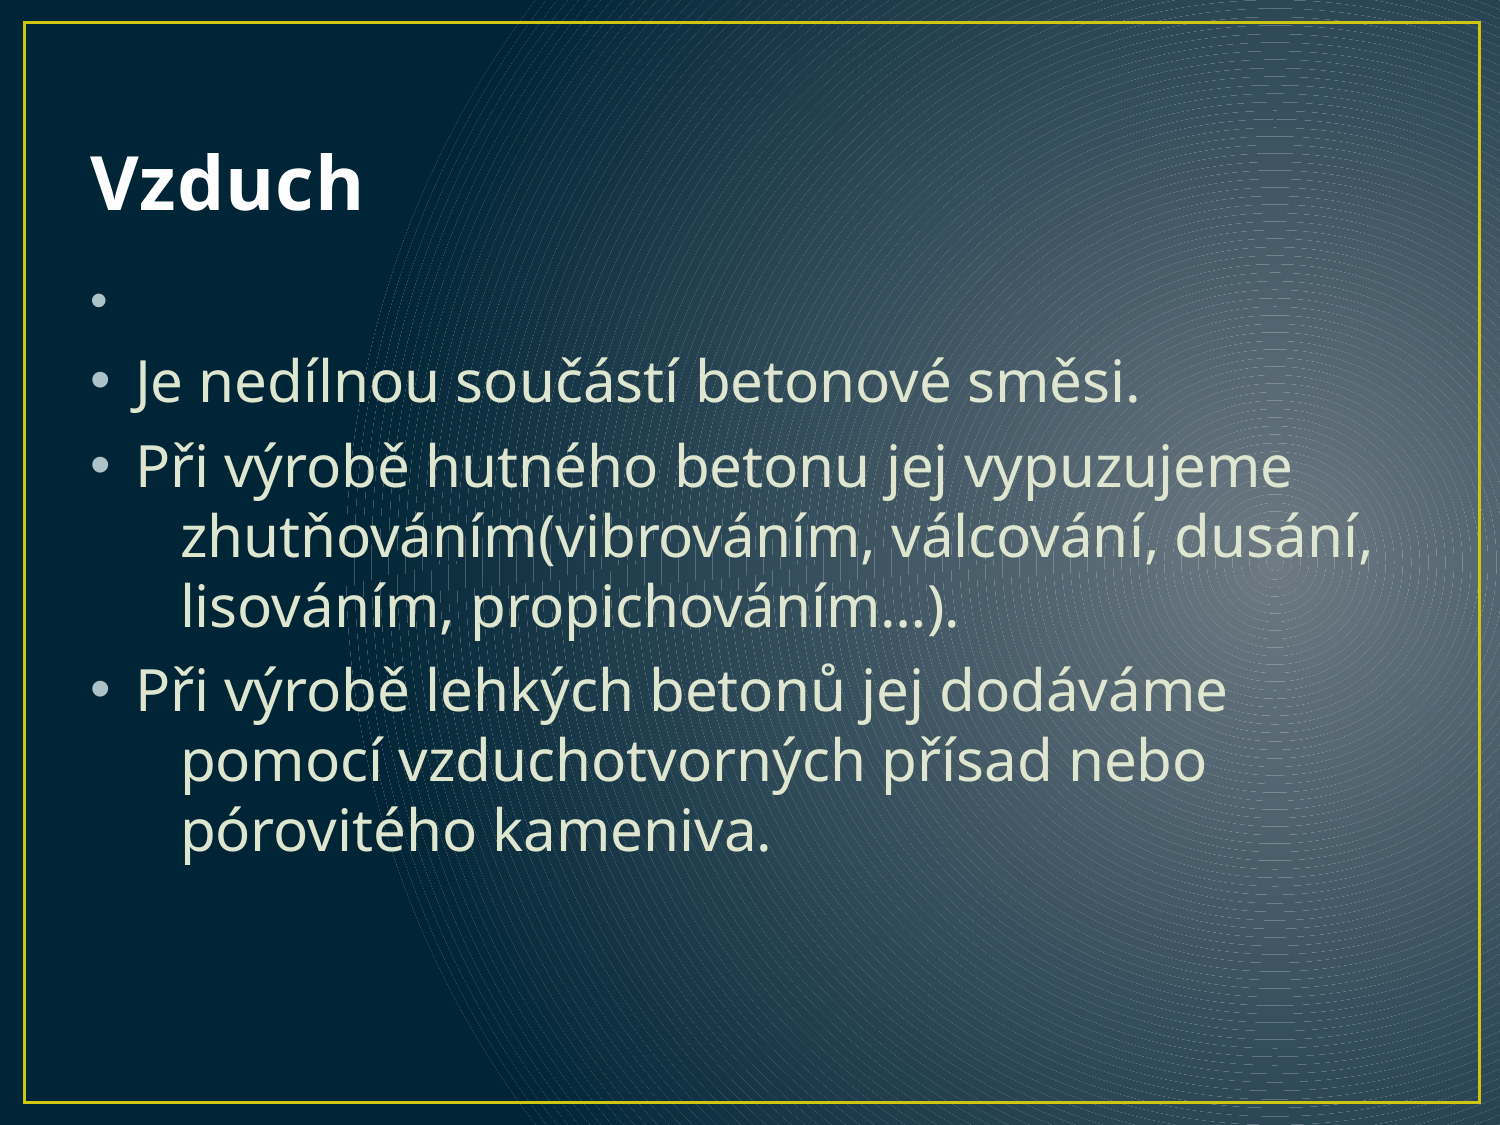

# Vzduch
Je nedílnou součástí betonové směsi.
Při výrobě hutného betonu jej vypuzujeme zhutňováním(vibrováním, válcování, dusání, lisováním, propichováním…).
Při výrobě lehkých betonů jej dodáváme pomocí vzduchotvorných přísad nebo pórovitého kameniva.